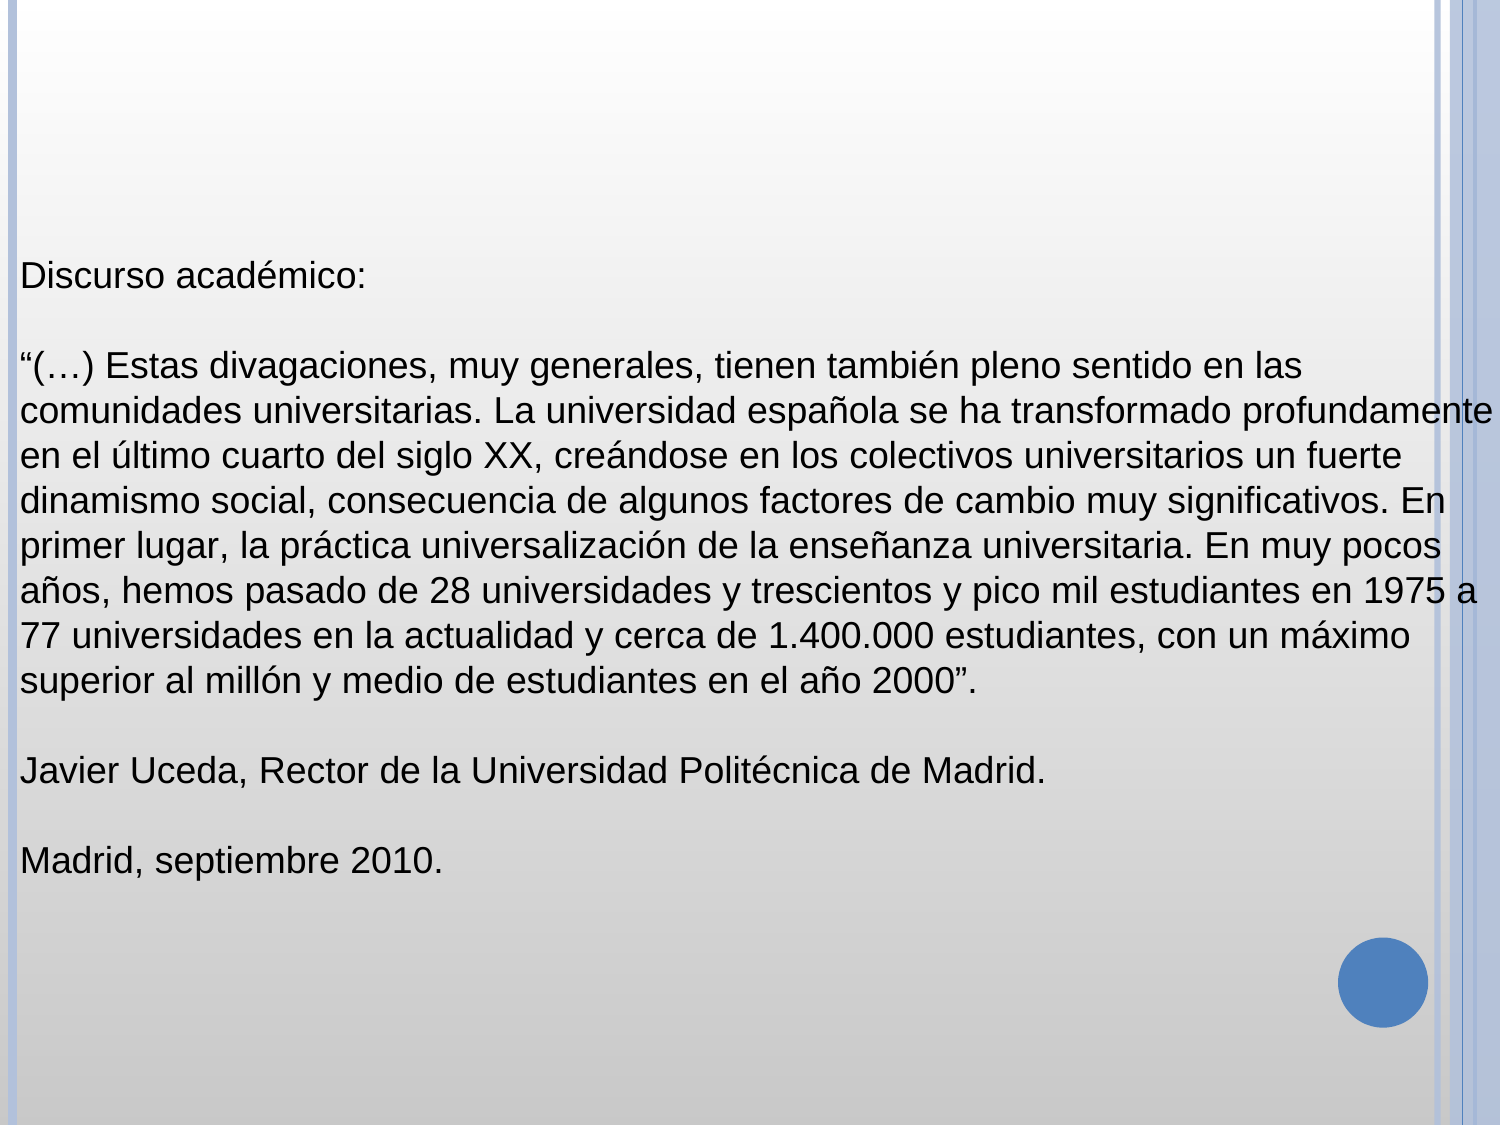

Discurso académico:
“(…) Estas divagaciones, muy generales, tienen también pleno sentido en las comunidades universitarias. La universidad española se ha transformado profundamente en el último cuarto del siglo XX, creándose en los colectivos universitarios un fuerte dinamismo social, consecuencia de algunos factores de cambio muy significativos. En primer lugar, la práctica universalización de la enseñanza universitaria. En muy pocos años, hemos pasado de 28 universidades y trescientos y pico mil estudiantes en 1975 a 77 universidades en la actualidad y cerca de 1.400.000 estudiantes, con un máximo superior al millón y medio de estudiantes en el año 2000”.
Javier Uceda, Rector de la Universidad Politécnica de Madrid.
Madrid, septiembre 2010.